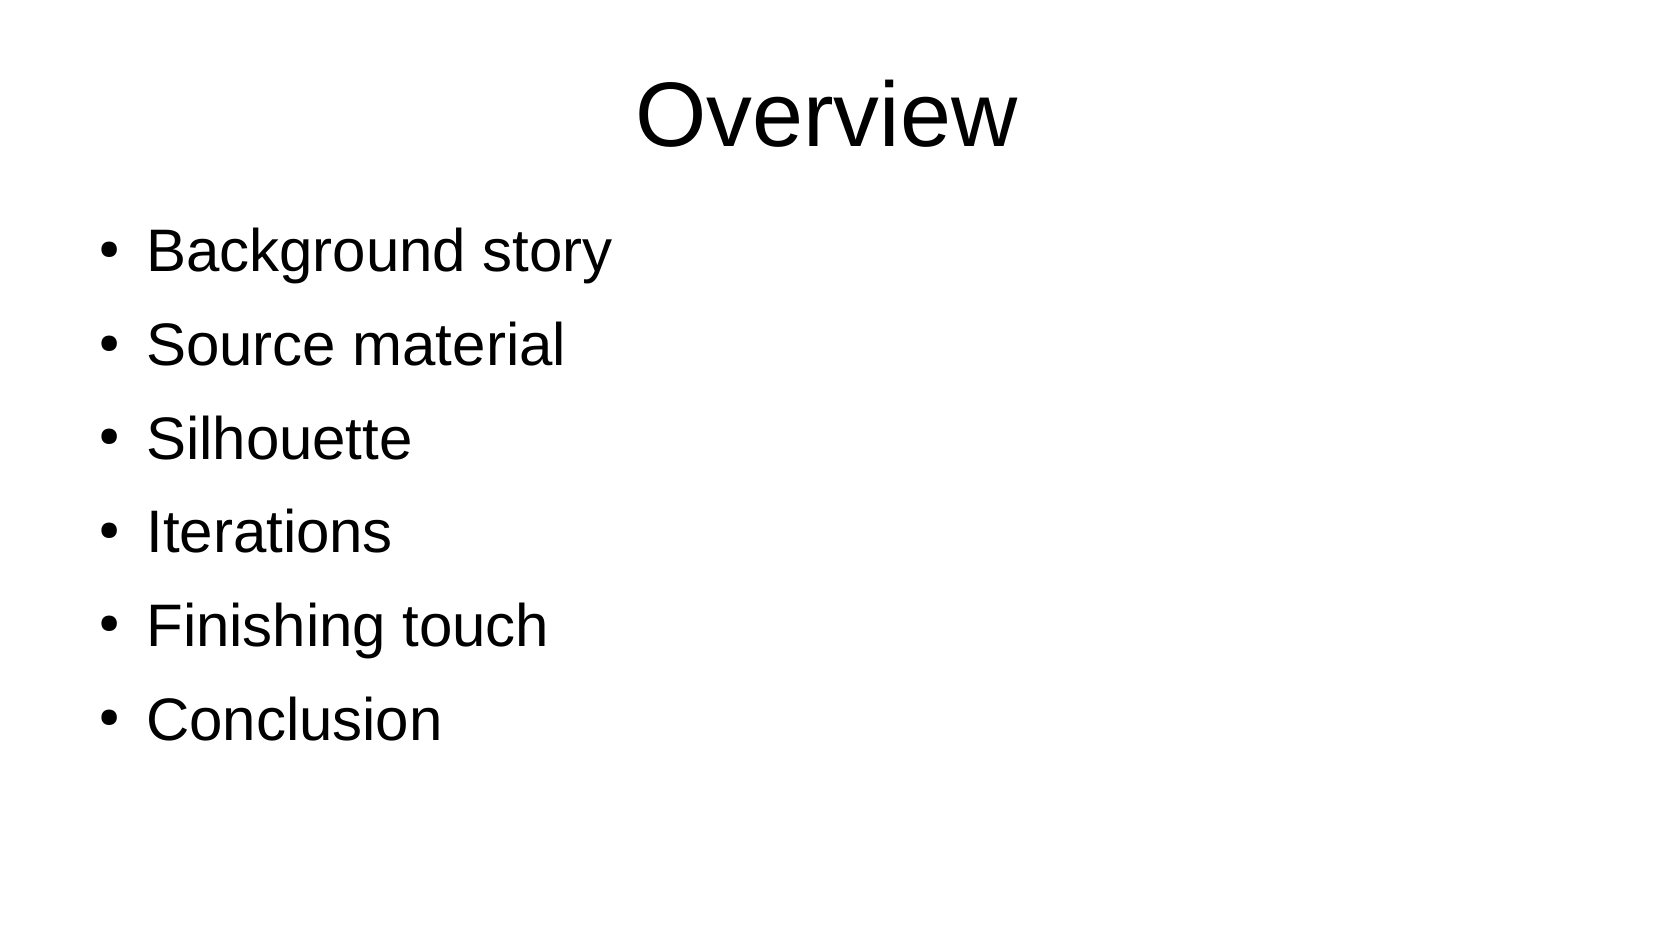

# Overview
Background story
Source material
Silhouette
Iterations
Finishing touch
Conclusion